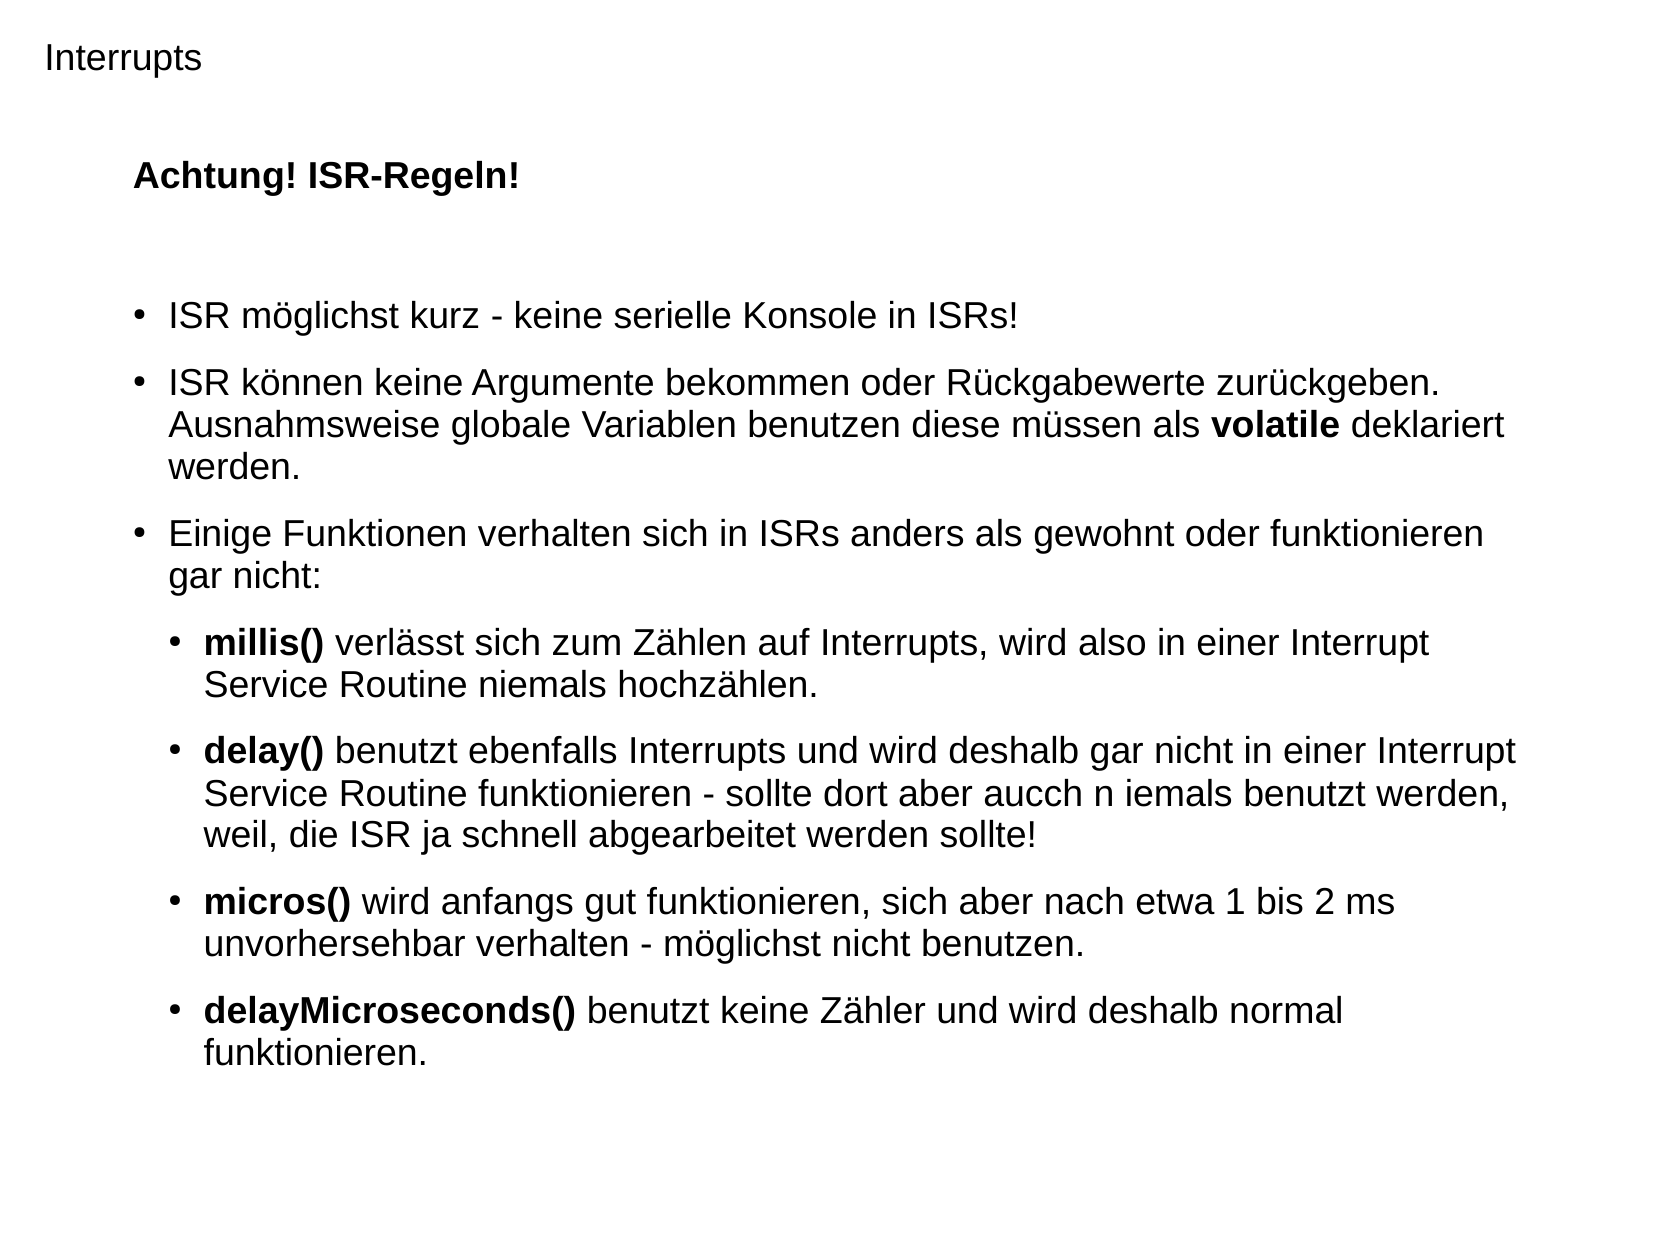

Interrupts
Achtung! ISR-Regeln!
ISR möglichst kurz - keine serielle Konsole in ISRs!
ISR können keine Argumente bekommen oder Rückgabewerte zurückgeben. Ausnahmsweise globale Variablen benutzen diese müssen als volatile deklariert werden.
Einige Funktionen verhalten sich in ISRs anders als gewohnt oder funktionieren gar nicht:
millis() verlässt sich zum Zählen auf Interrupts, wird also in einer Interrupt Service Routine niemals hochzählen.
delay() benutzt ebenfalls Interrupts und wird deshalb gar nicht in einer Interrupt Service Routine funktionieren - sollte dort aber aucch n iemals benutzt werden, weil, die ISR ja schnell abgearbeitet werden sollte!
micros() wird anfangs gut funktionieren, sich aber nach etwa 1 bis 2 ms unvorhersehbar verhalten - möglichst nicht benutzen.
delayMicroseconds() benutzt keine Zähler und wird deshalb normal funktionieren.